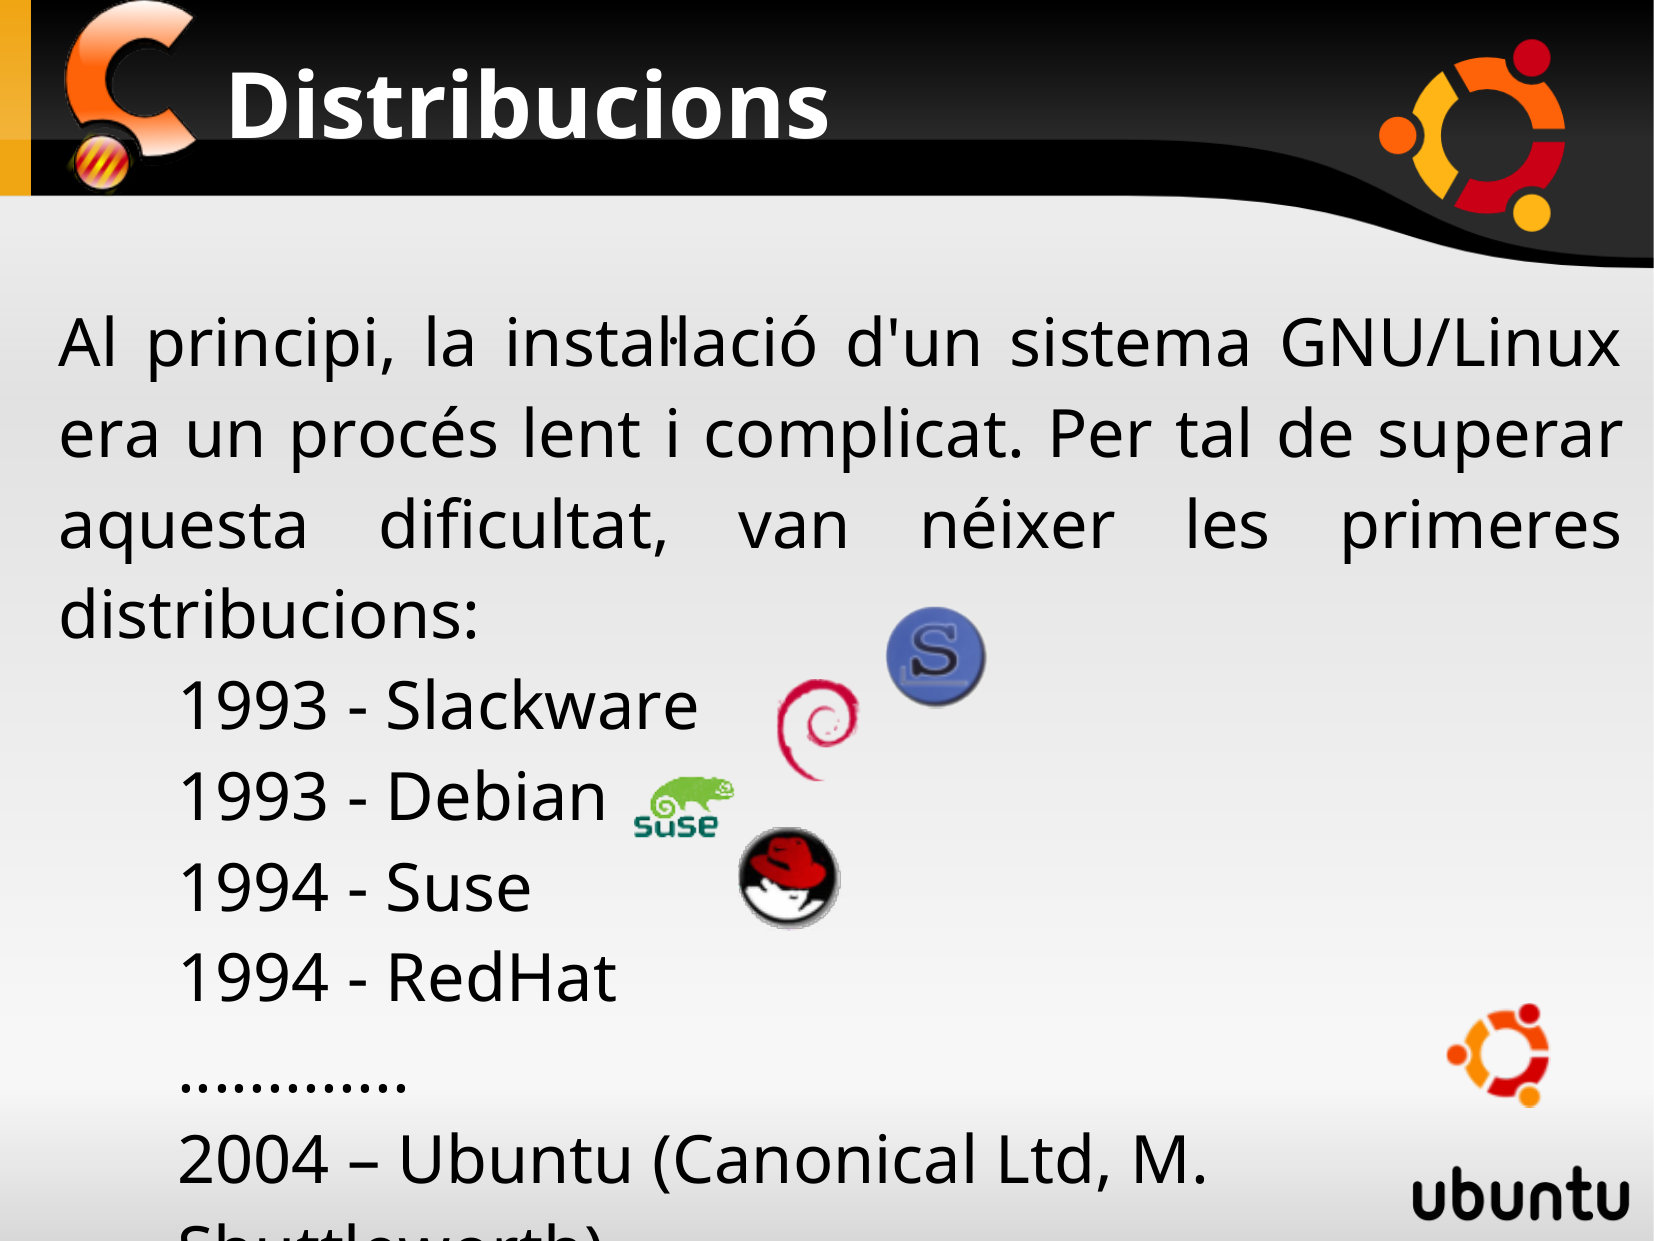

# Distribucions
Al principi, la instal·lació d'un sistema GNU/Linux era un procés lent i complicat. Per tal de superar aquesta dificultat, van néixer les primeres distribucions:
1993 - Slackware
1993 - Debian
1994 - Suse
1994 - RedHat
.............
2004 – Ubuntu (Canonical Ltd, M. Shuttleworth)